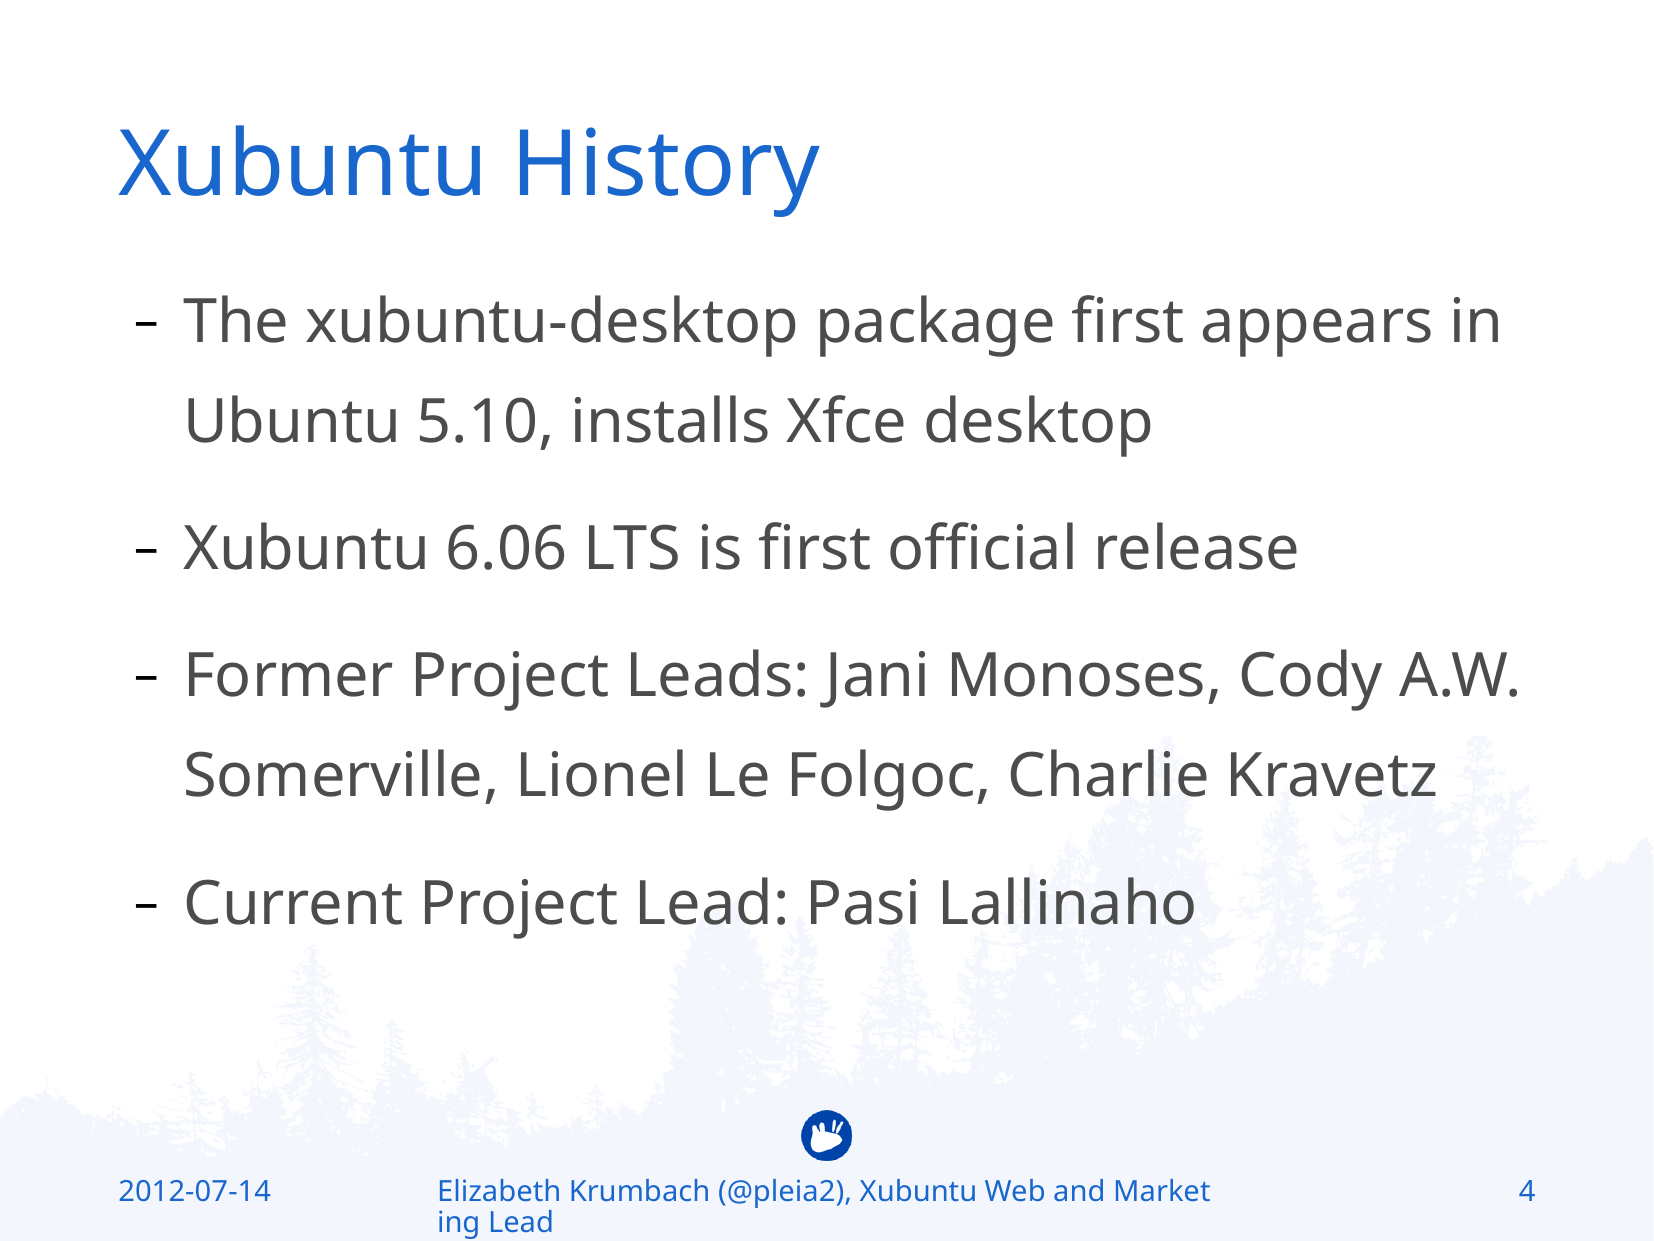

# Xubuntu History
The xubuntu-desktop package first appears in Ubuntu 5.10, installs Xfce desktop
Xubuntu 6.06 LTS is first official release
Former Project Leads: Jani Monoses, Cody A.W. Somerville, Lionel Le Folgoc, Charlie Kravetz
Current Project Lead: Pasi Lallinaho
Elizabeth Krumbach (@pleia2), Xubuntu Web and Marketing Lead
2012-07-14
4